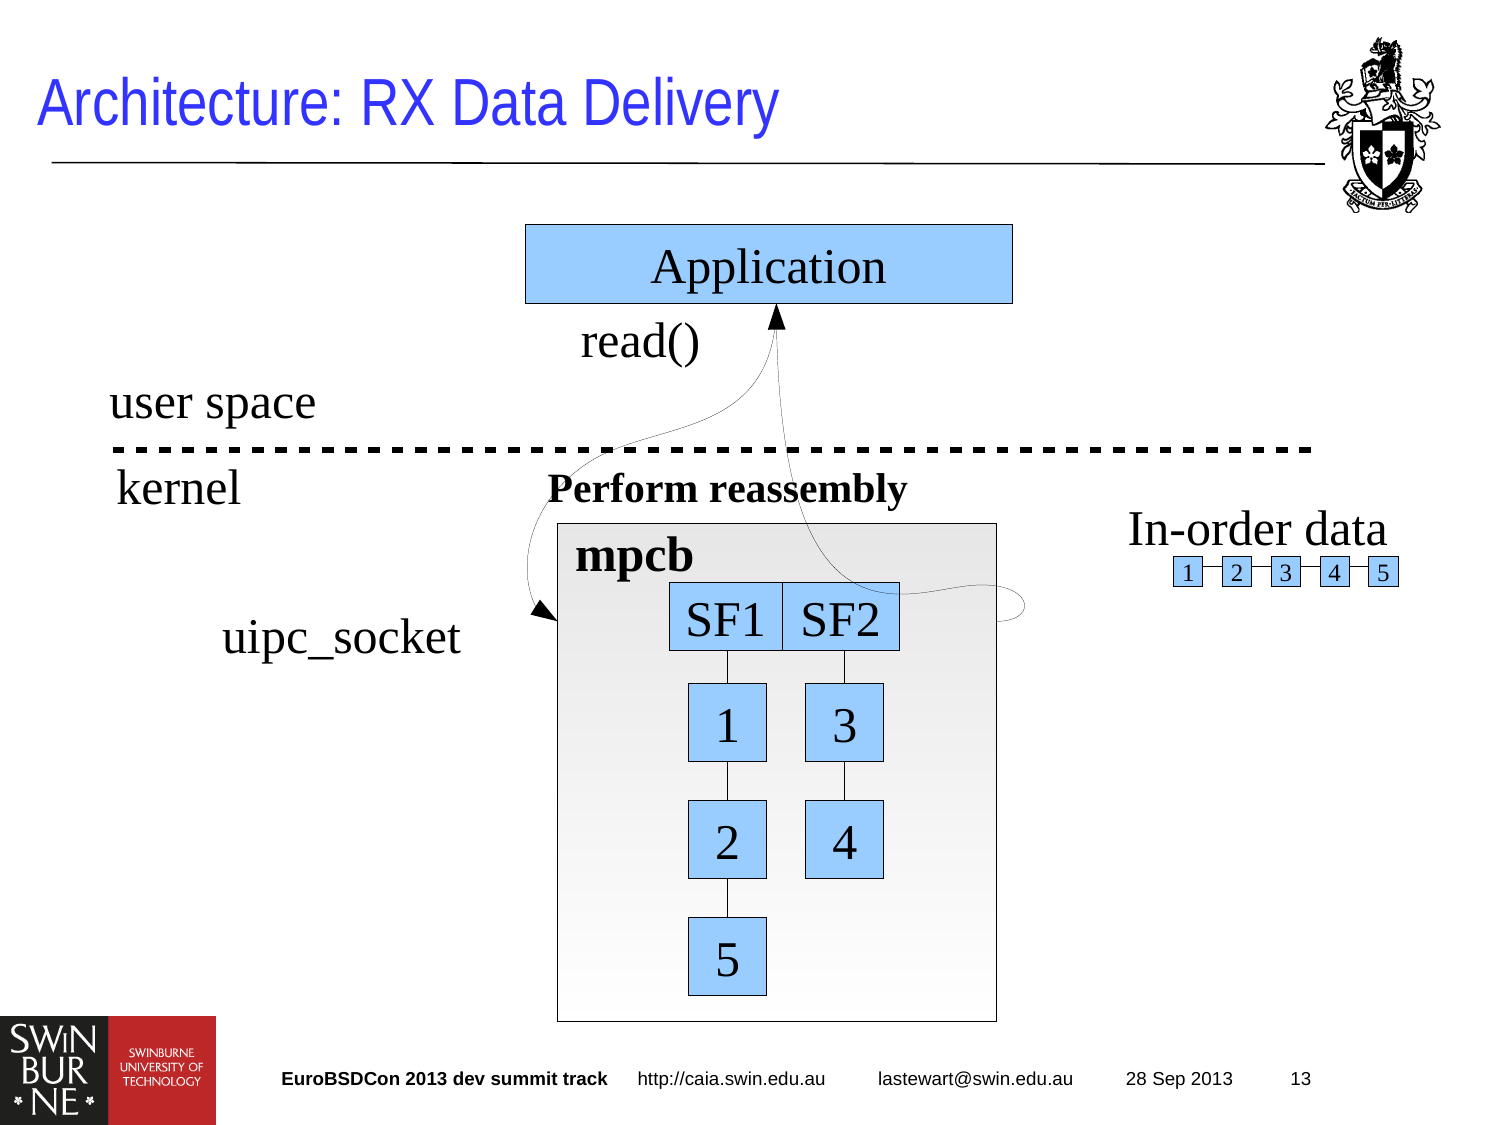

# Architecture: RX Data Delivery
Application
1
read()
user space
kernel
Perform reassembly
In-order data
mpcb
1
2
3
4
5
SF1
SF2
uipc_socket
1
3
2
4
5